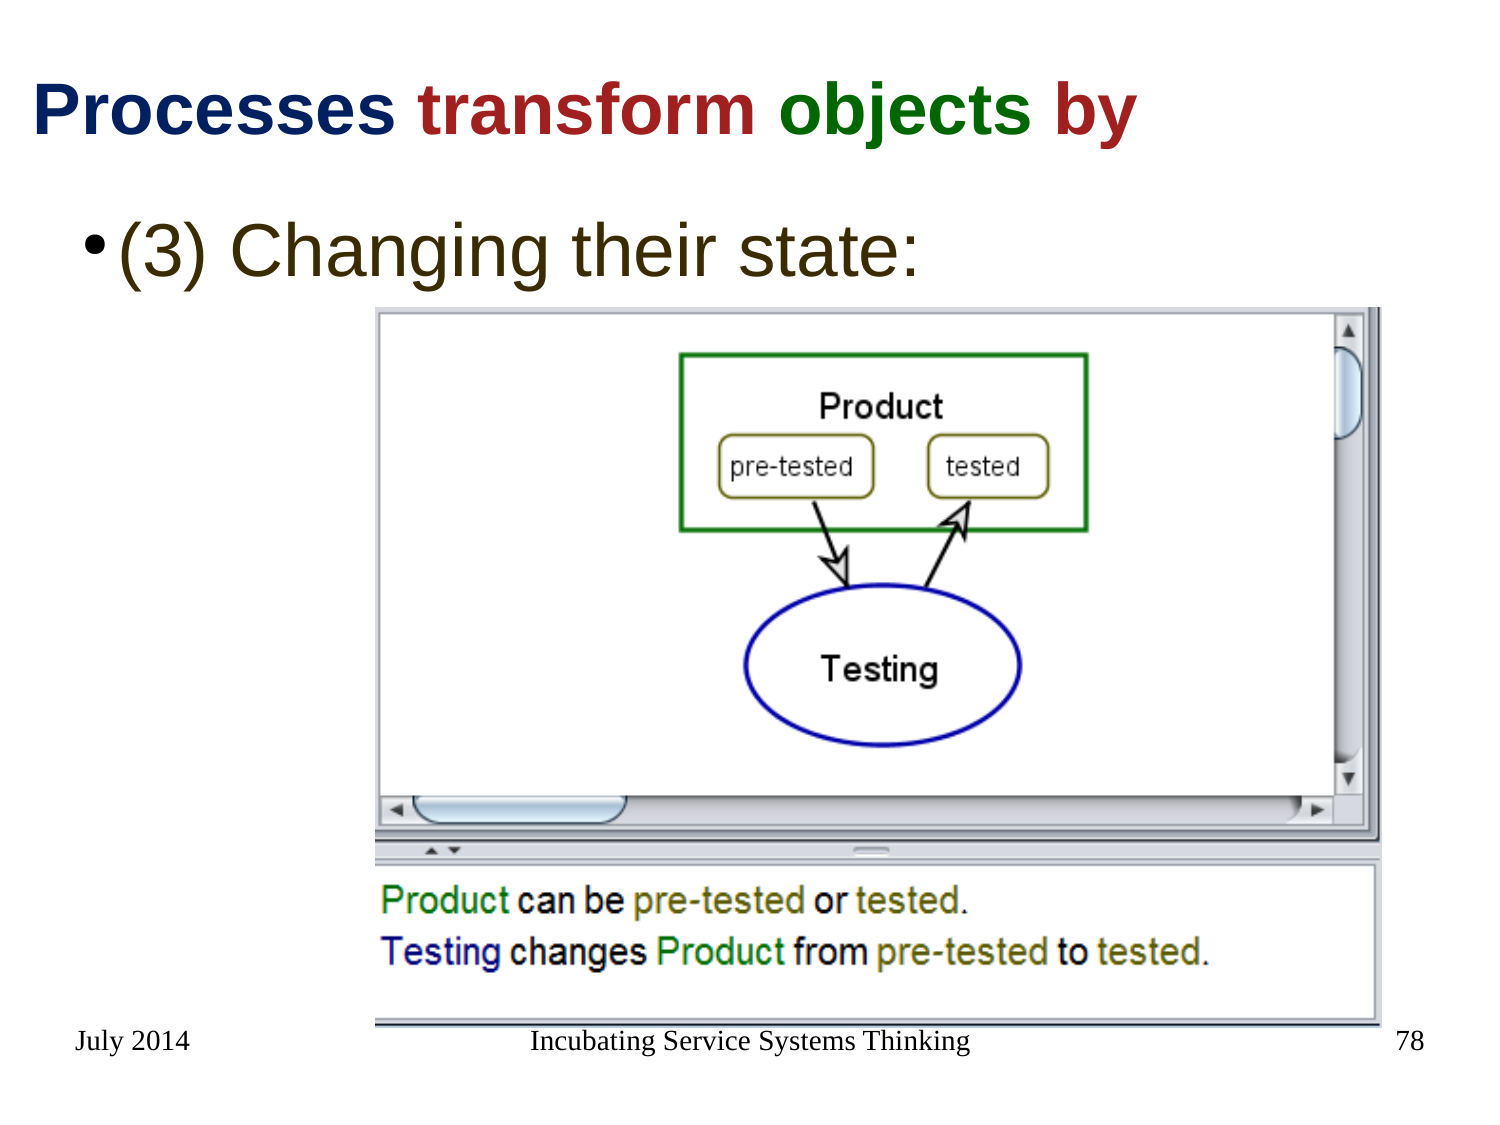

Processes transform objects by
(3) Changing their state:
July 2014
Incubating Service Systems Thinking
78